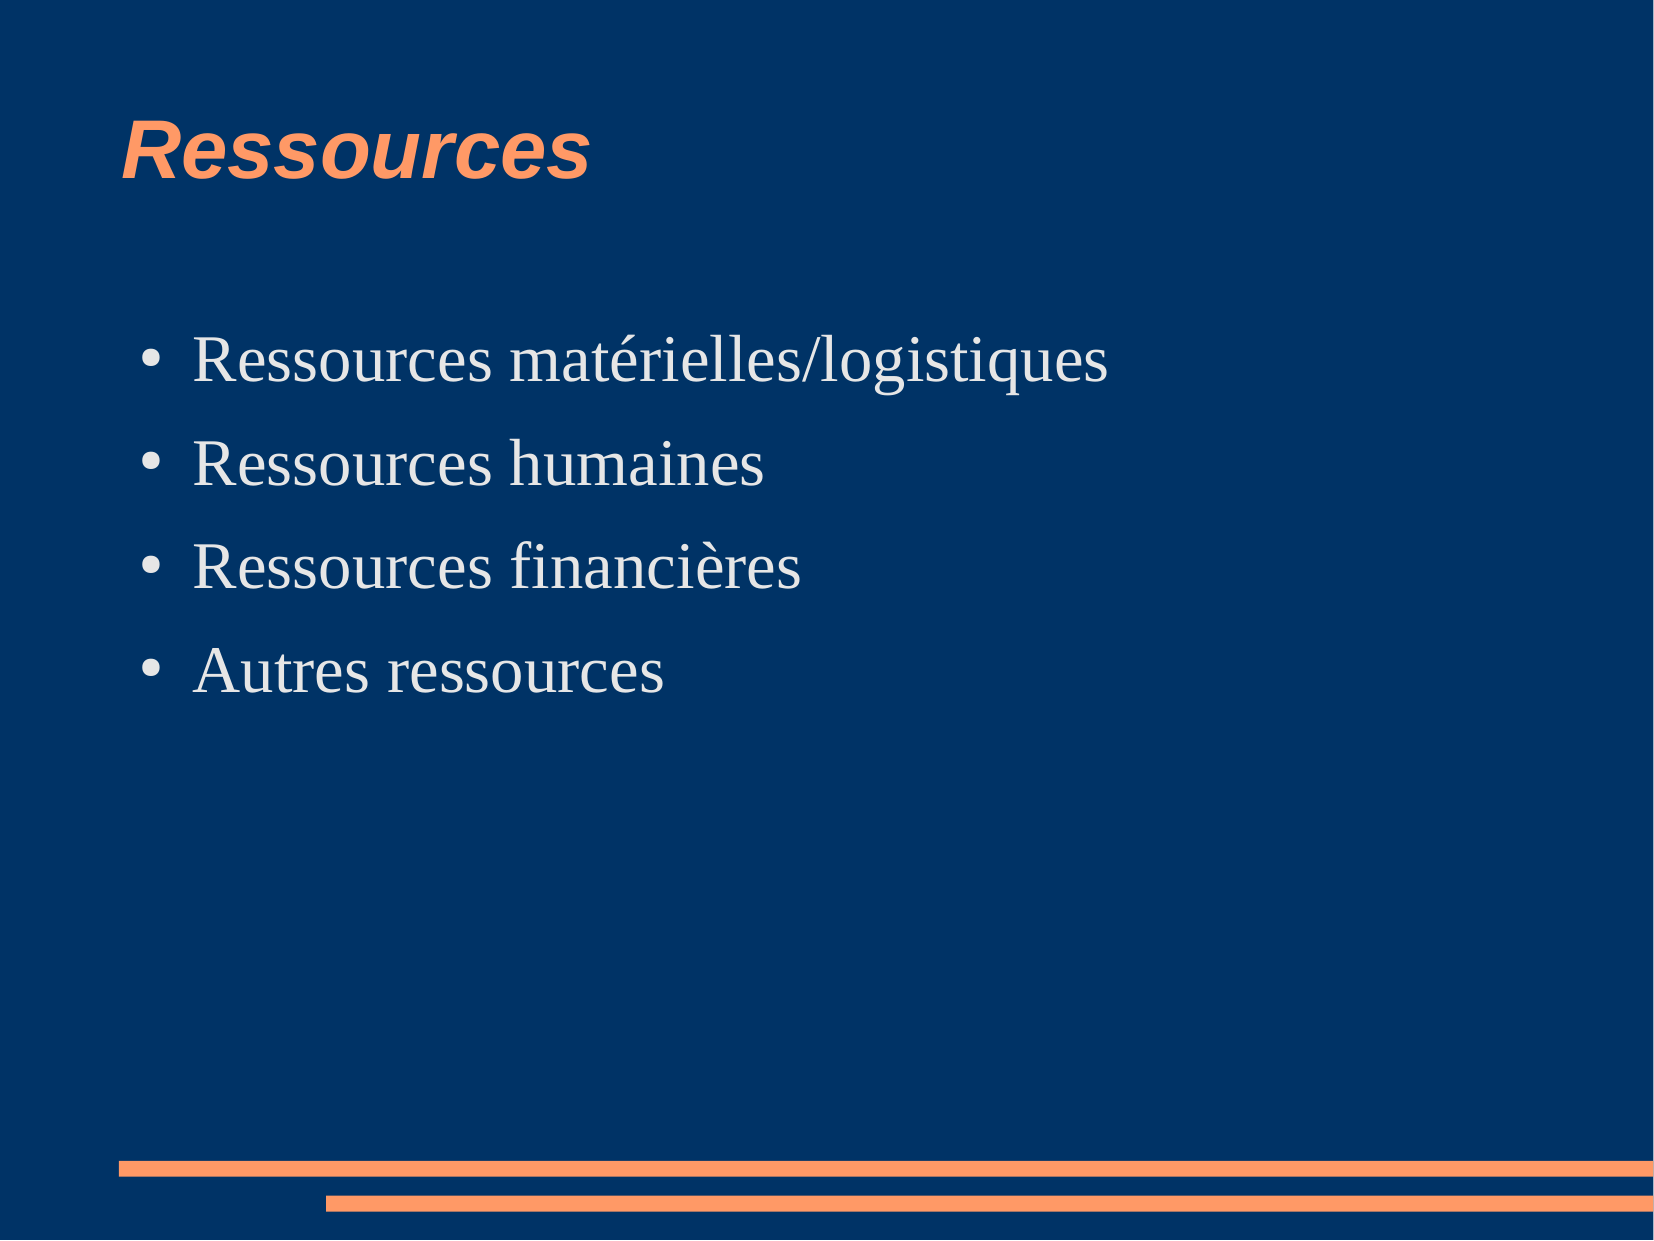

# Ressources
Ressources matérielles/logistiques
Ressources humaines
Ressources financières
Autres ressources